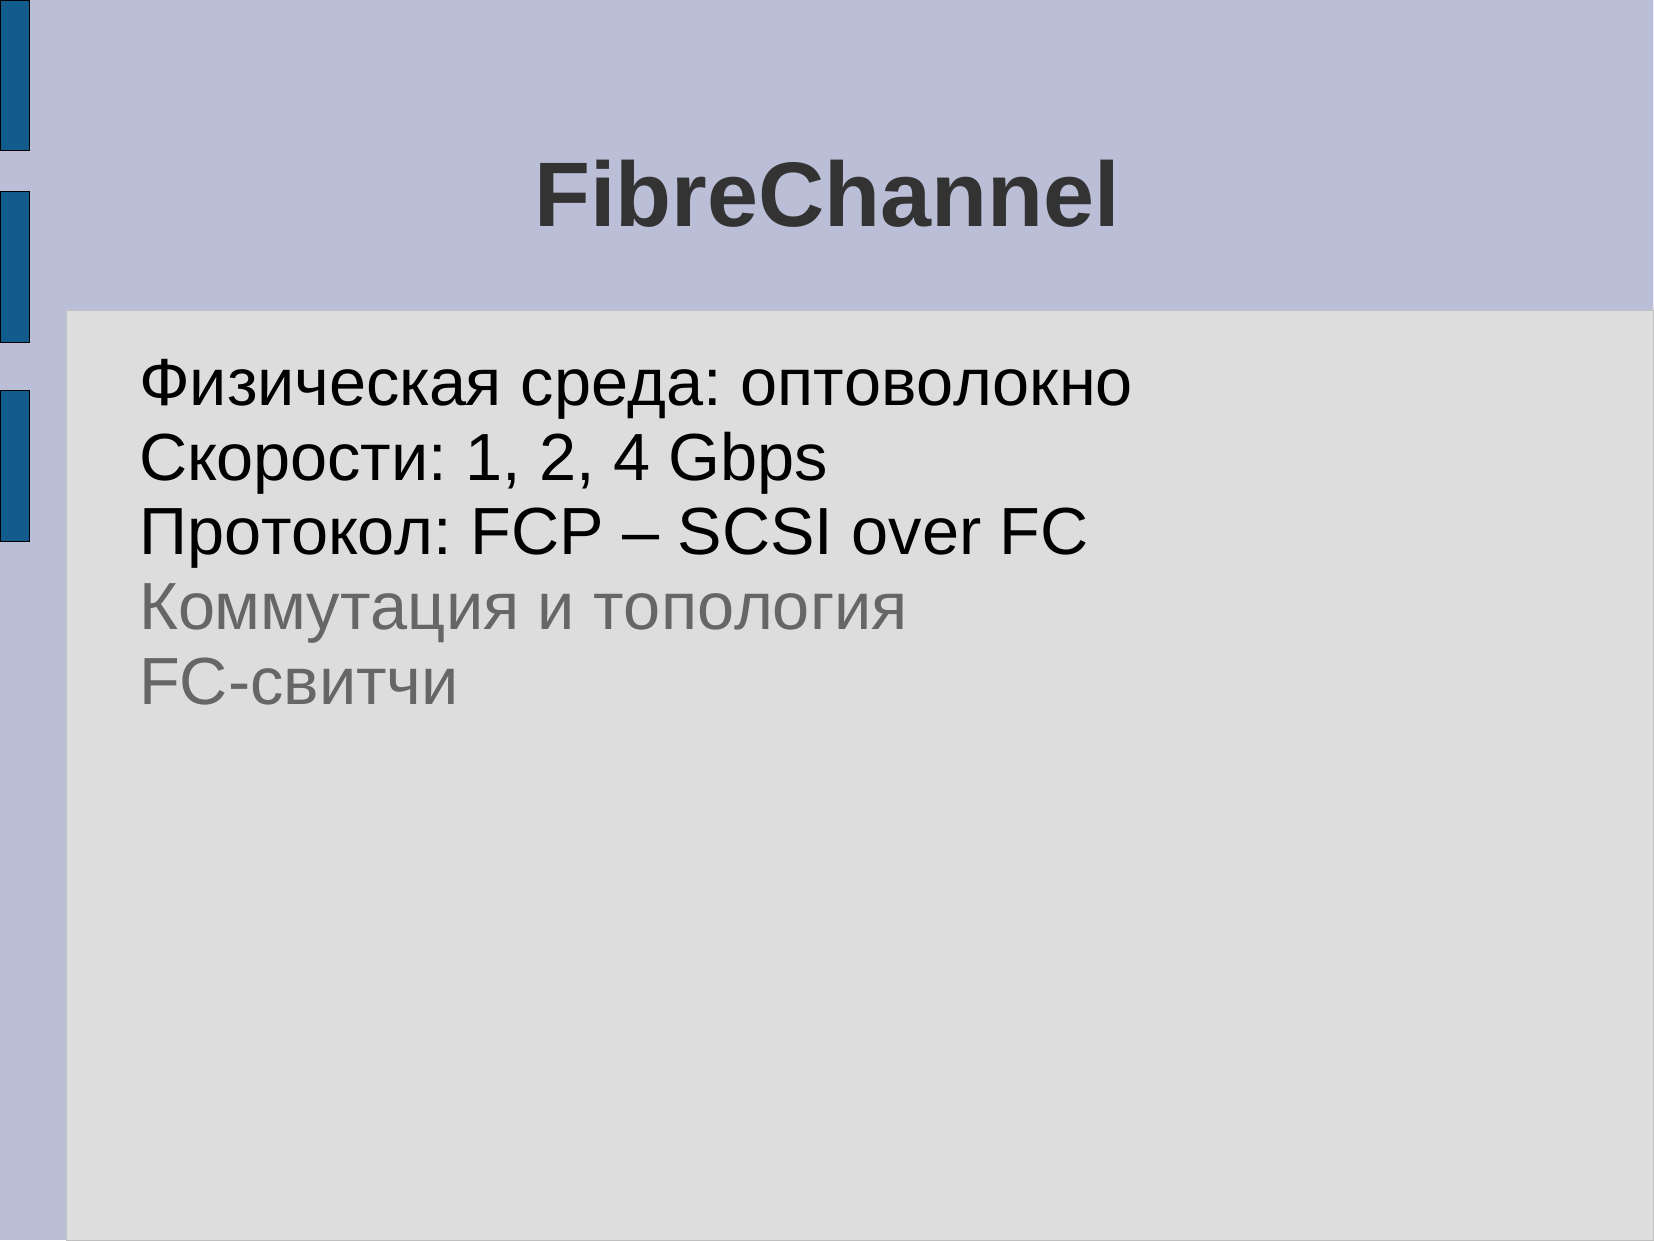

# FibreChannel
Физическая среда: оптоволокно
Скорости: 1, 2, 4 Gbps
Протокол: FCP – SCSI over FC
Коммутация и топология
FC-свитчи